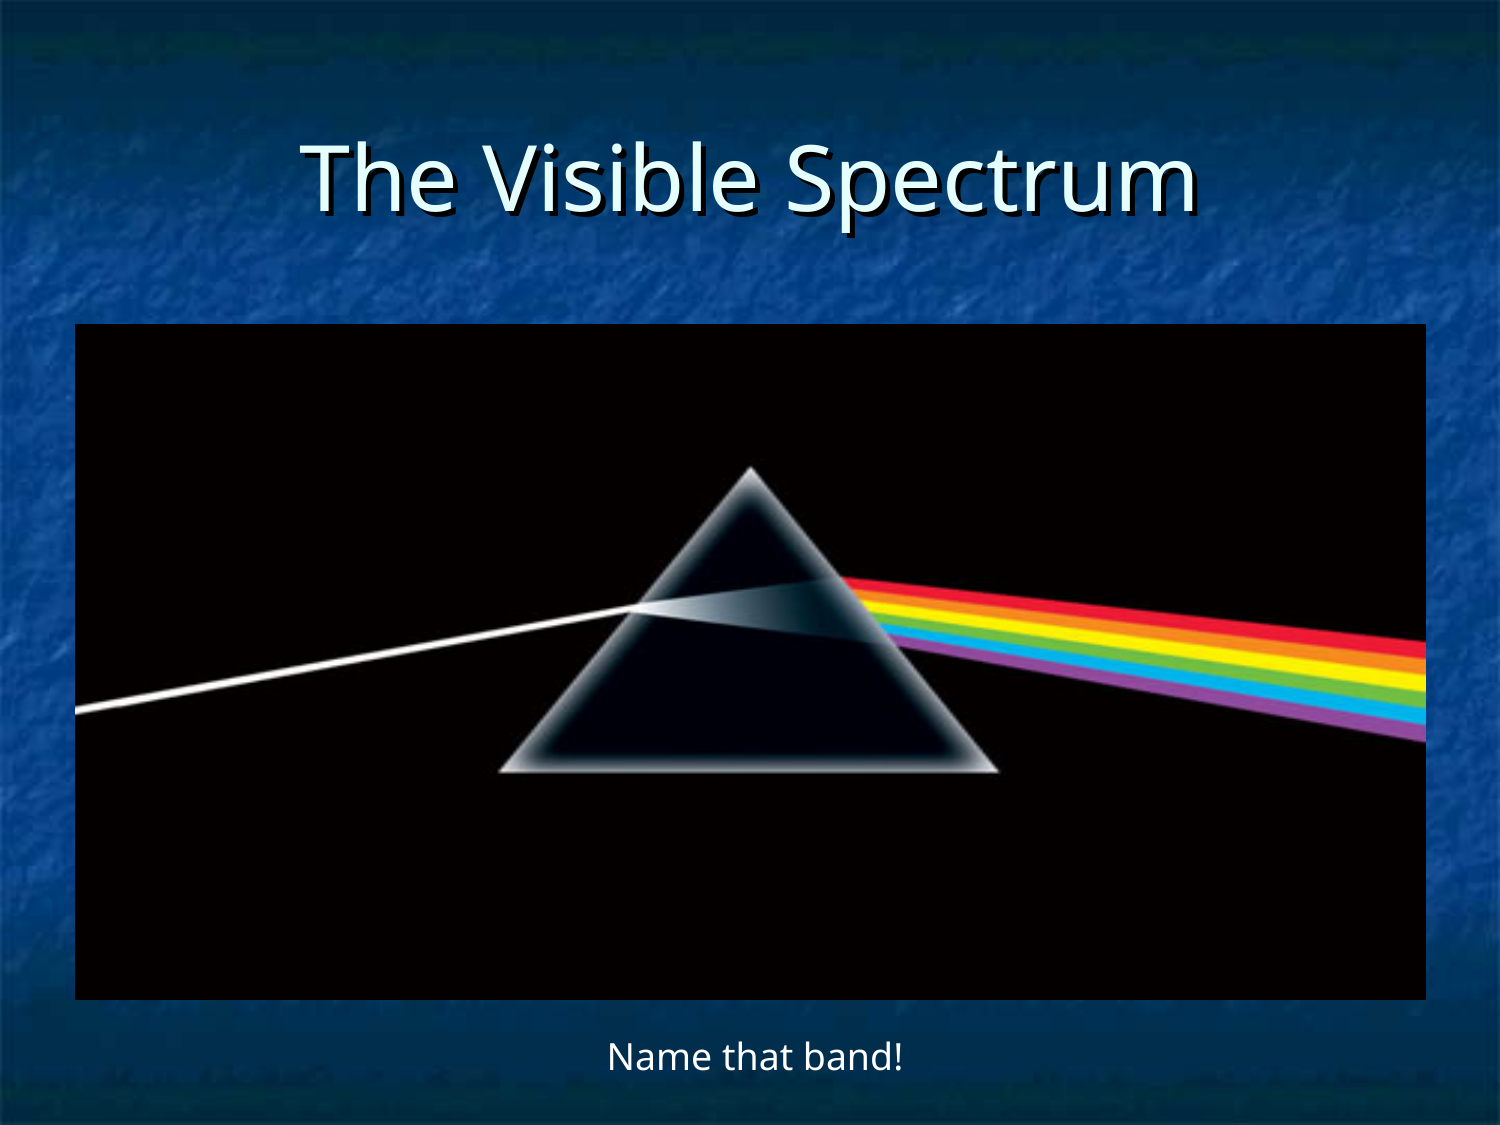

# The Visible Spectrum
Name that band!